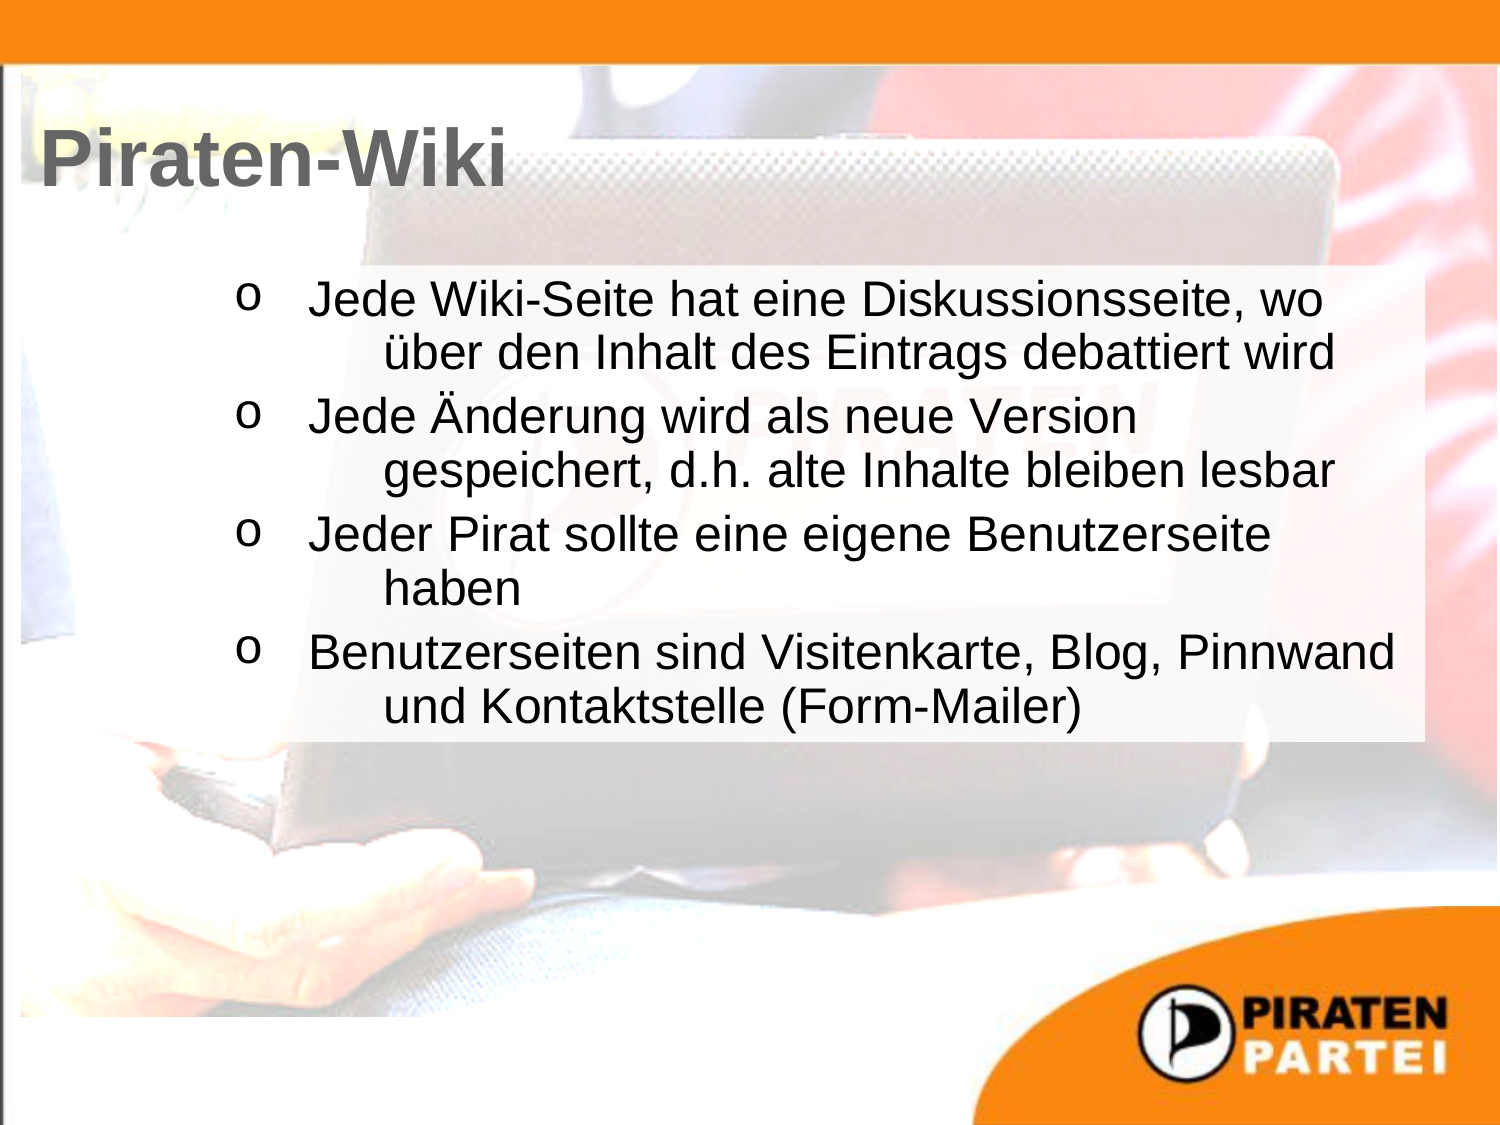

Piraten-Wiki
# Jede Wiki-Seite hat eine Diskussionsseite, wo über den Inhalt des Eintrags debattiert wird
Jede Änderung wird als neue Version gespeichert, d.h. alte Inhalte bleiben lesbar
Jeder Pirat sollte eine eigene Benutzerseite haben
Benutzerseiten sind Visitenkarte, Blog, Pinnwand und Kontaktstelle (Form-Mailer)